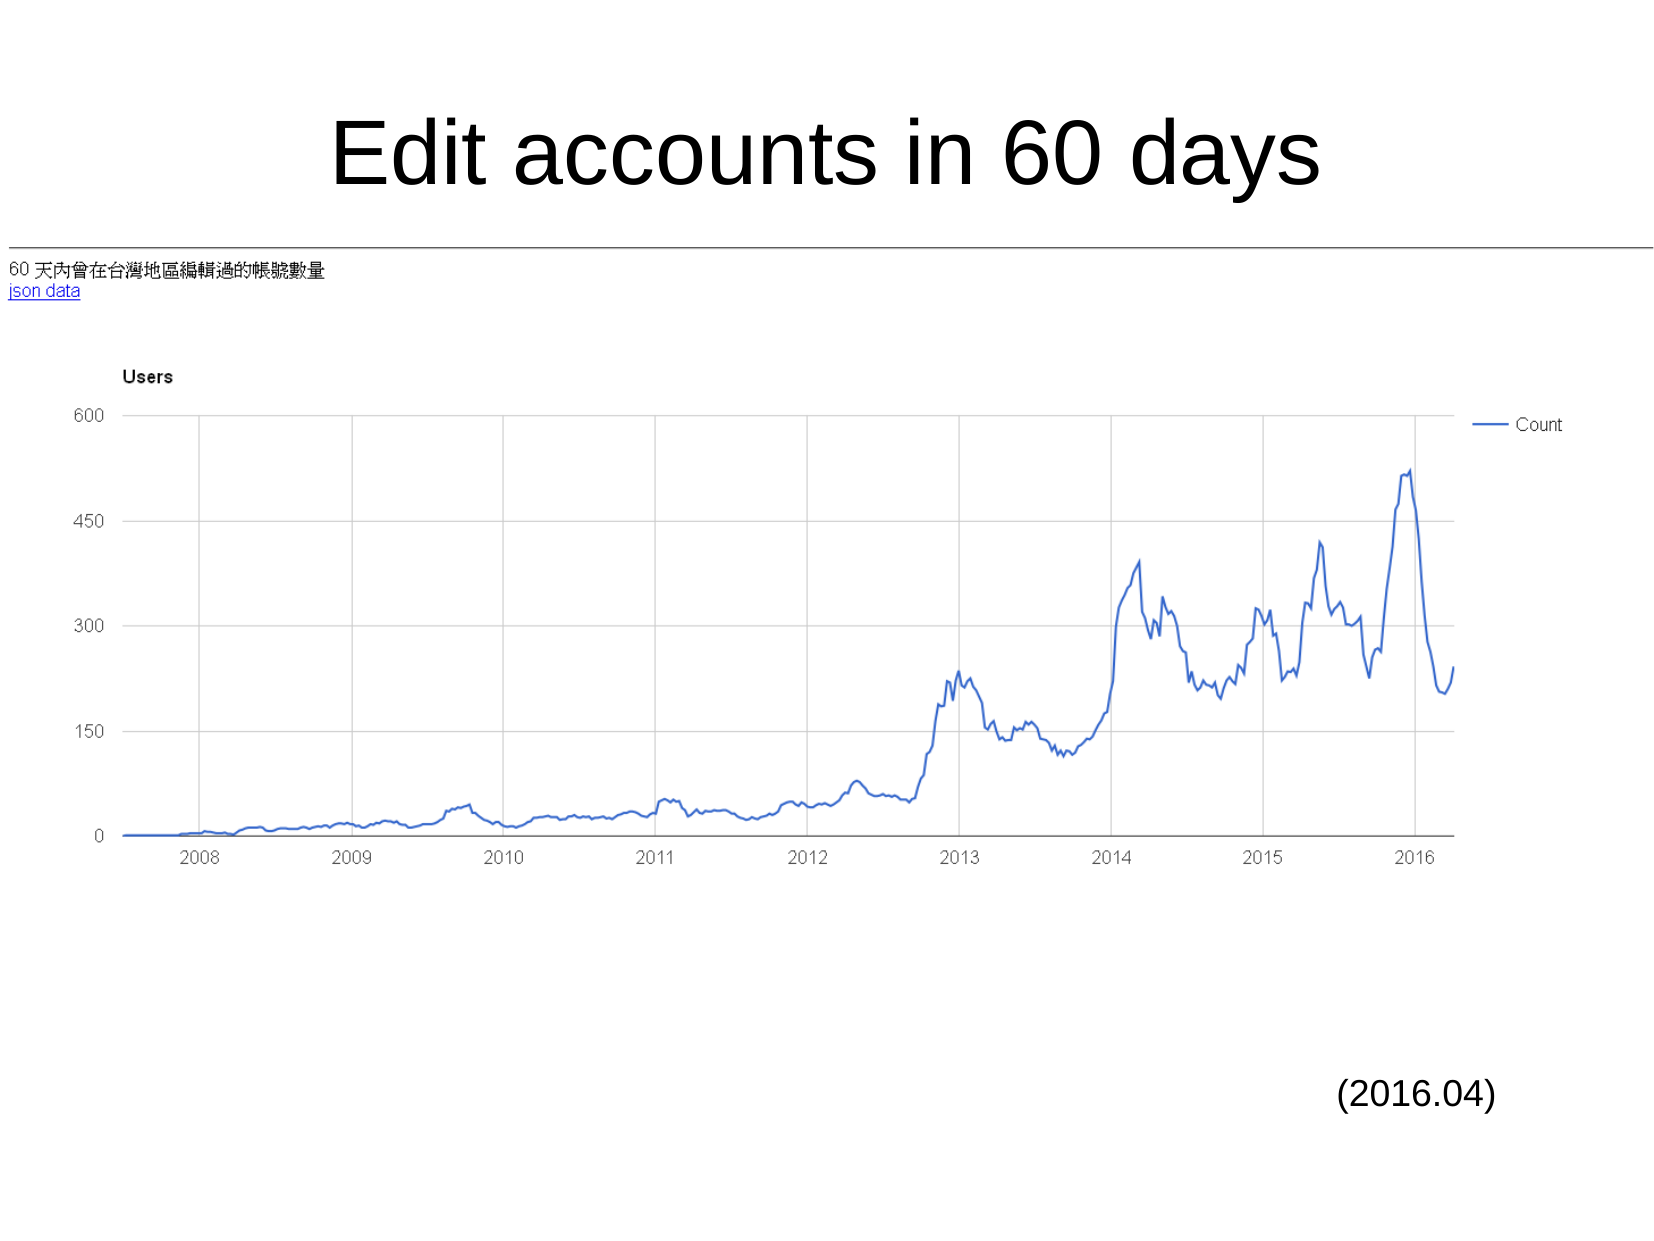

# Edit accounts in 60 days
(2016.04)